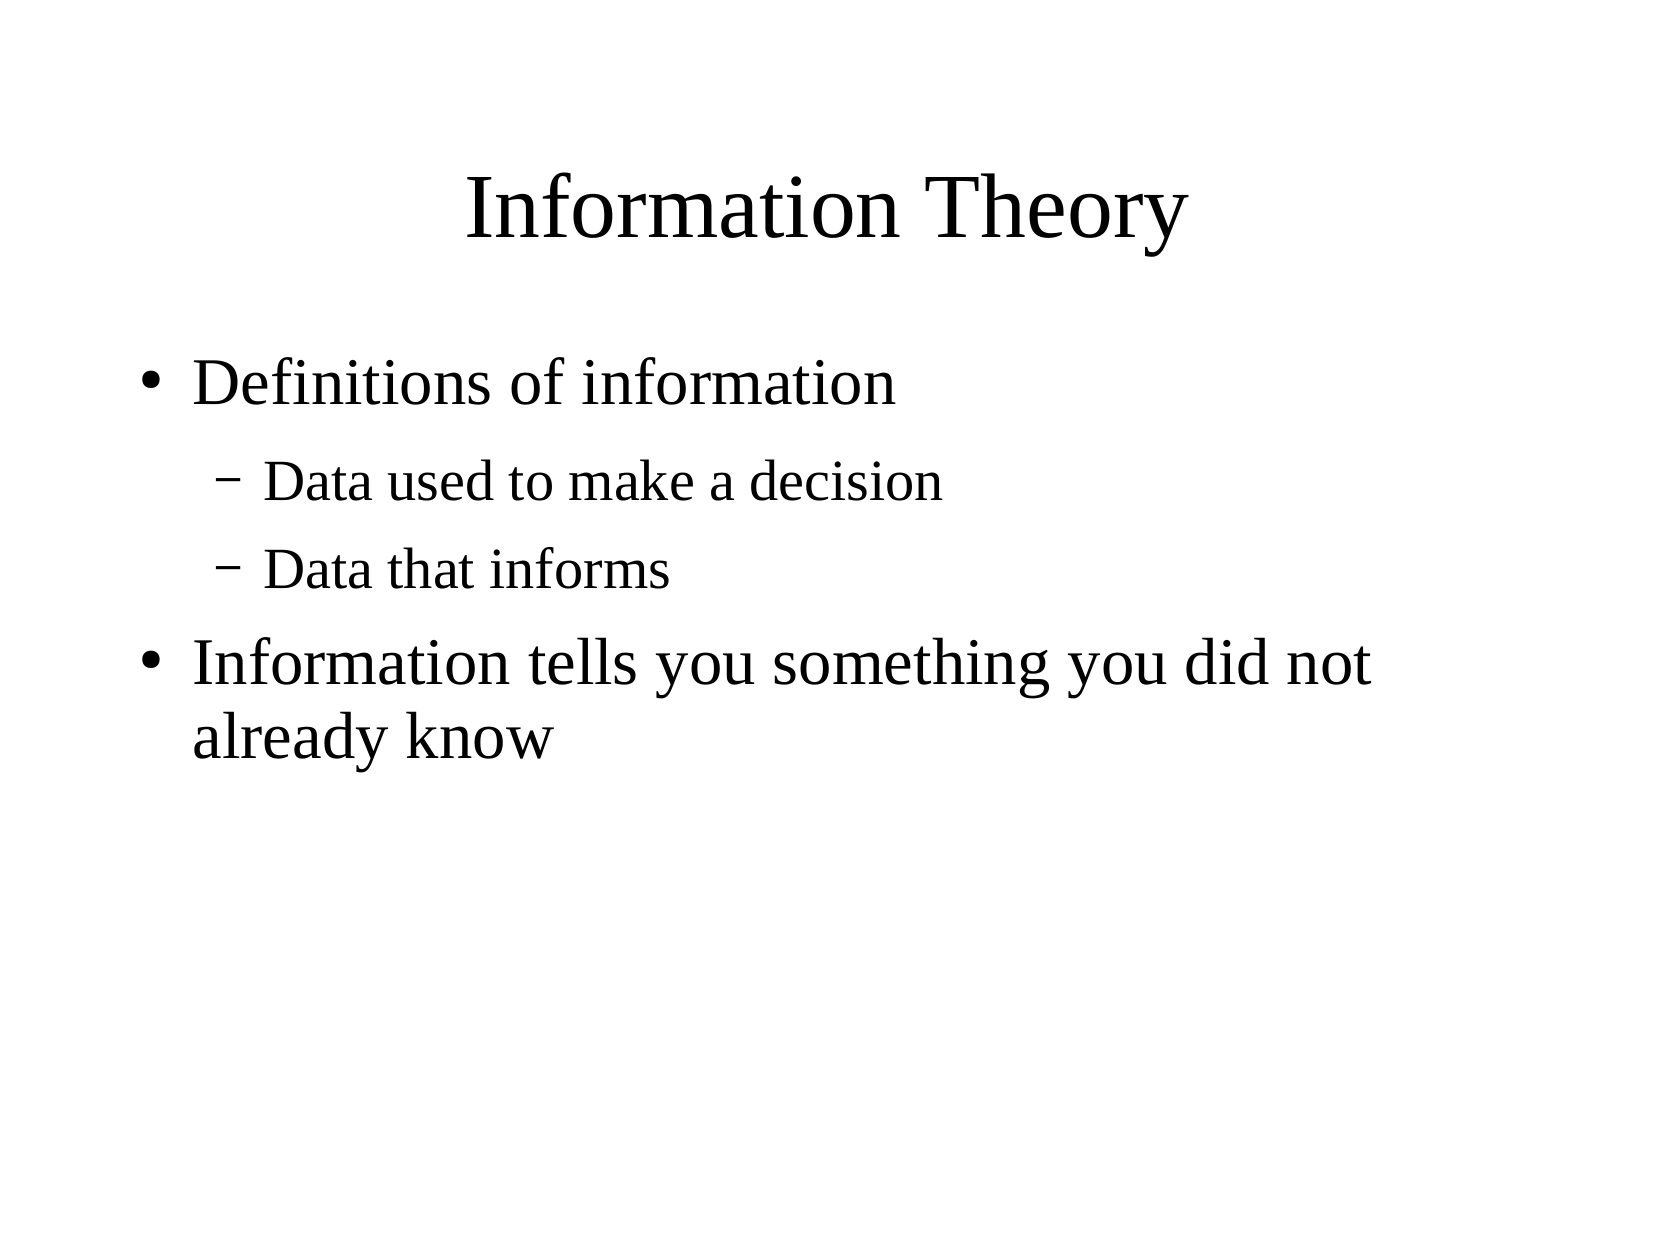

# Information Theory
Definitions of information
Data used to make a decision
Data that informs
Information tells you something you did not already know